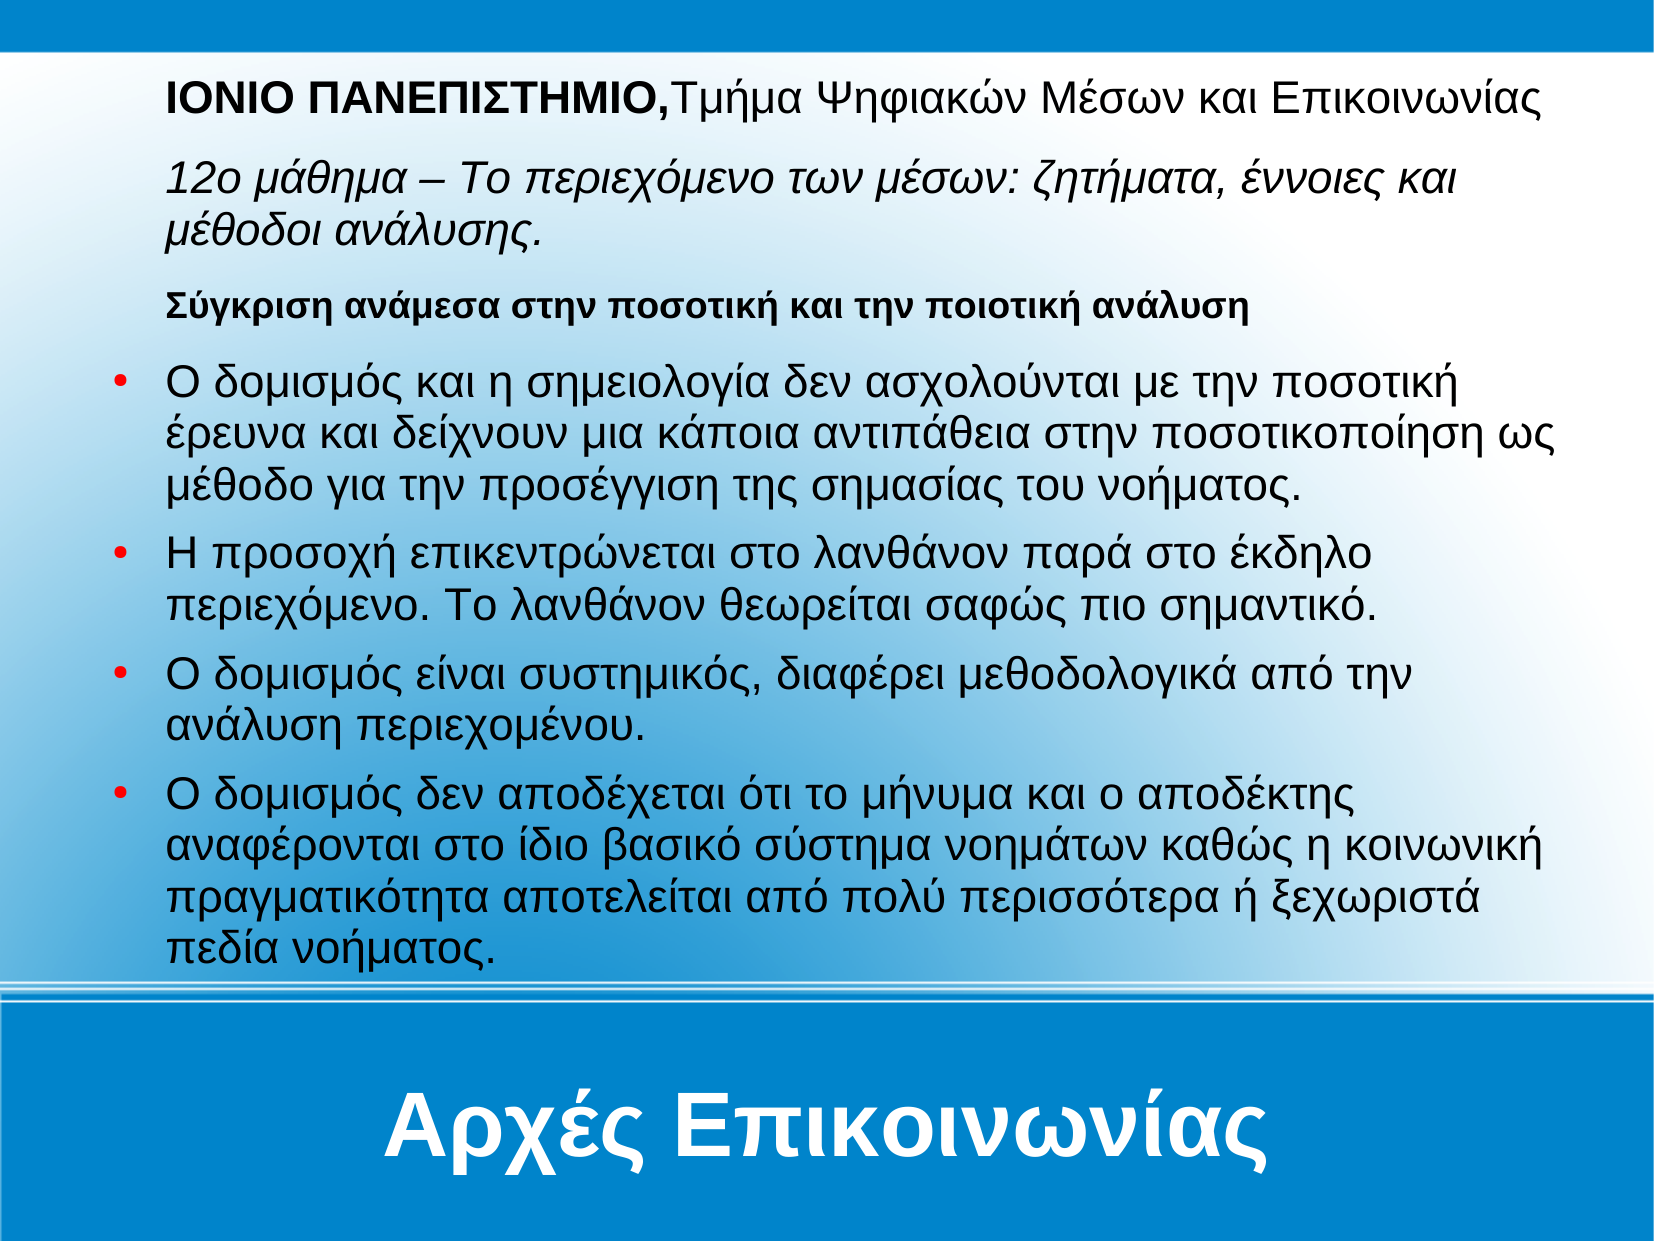

ΙΟΝΙΟ ΠΑΝΕΠΙΣΤΗΜΙΟ,Τμήμα Ψηφιακών Μέσων και Επικοινωνίας
12ο μάθημα – Το περιεχόμενο των μέσων: ζητήματα, έννοιες και μέθοδοι ανάλυσης.
Σύγκριση ανάμεσα στην ποσοτική και την ποιοτική ανάλυση
Ο δομισμός και η σημειολογία δεν ασχολούνται με την ποσοτική έρευνα και δείχνουν μια κάποια αντιπάθεια στην ποσοτικοποίηση ως μέθοδο για την προσέγγιση της σημασίας του νοήματος.
Η προσοχή επικεντρώνεται στο λανθάνον παρά στο έκδηλο περιεχόμενο. Το λανθάνον θεωρείται σαφώς πιο σημαντικό.
Ο δομισμός είναι συστημικός, διαφέρει μεθοδολογικά από την ανάλυση περιεχομένου.
Ο δομισμός δεν αποδέχεται ότι το μήνυμα και ο αποδέκτης αναφέρονται στο ίδιο βασικό σύστημα νοημάτων καθώς η κοινωνική πραγματικότητα αποτελείται από πολύ περισσότερα ή ξεχωριστά πεδία νοήματος.
# Αρχές Επικοινωνίας